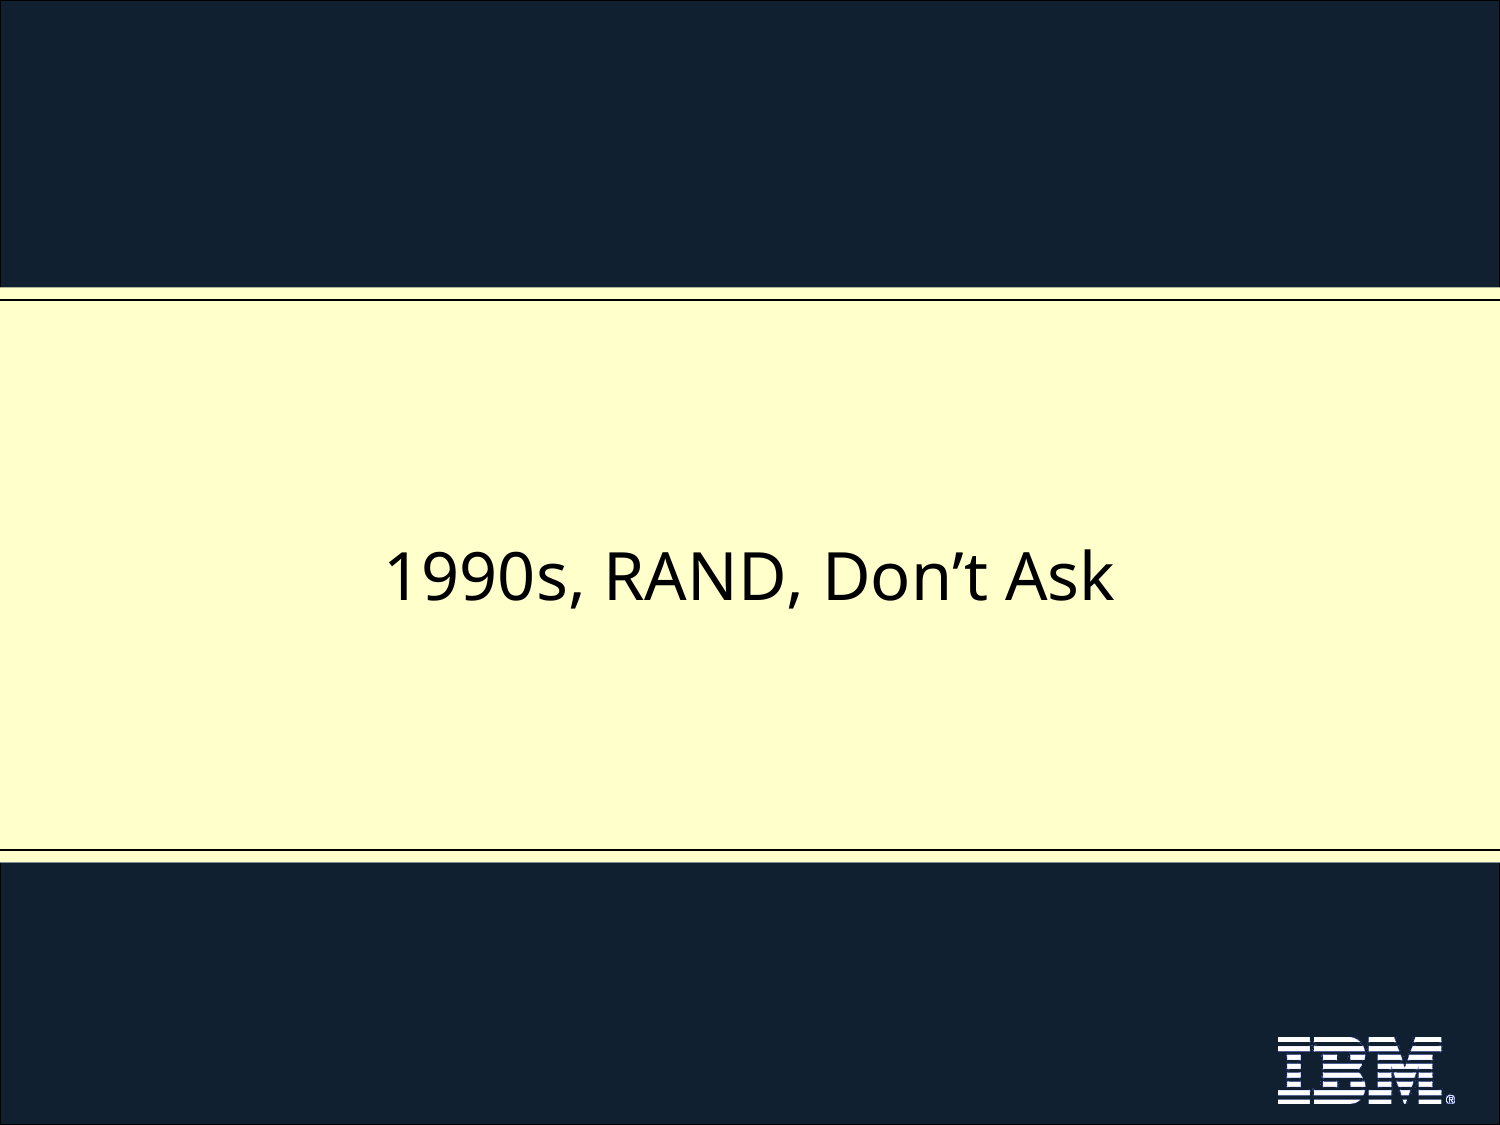

1990s, RAND, Don’t Ask
# Characteristics of “open”